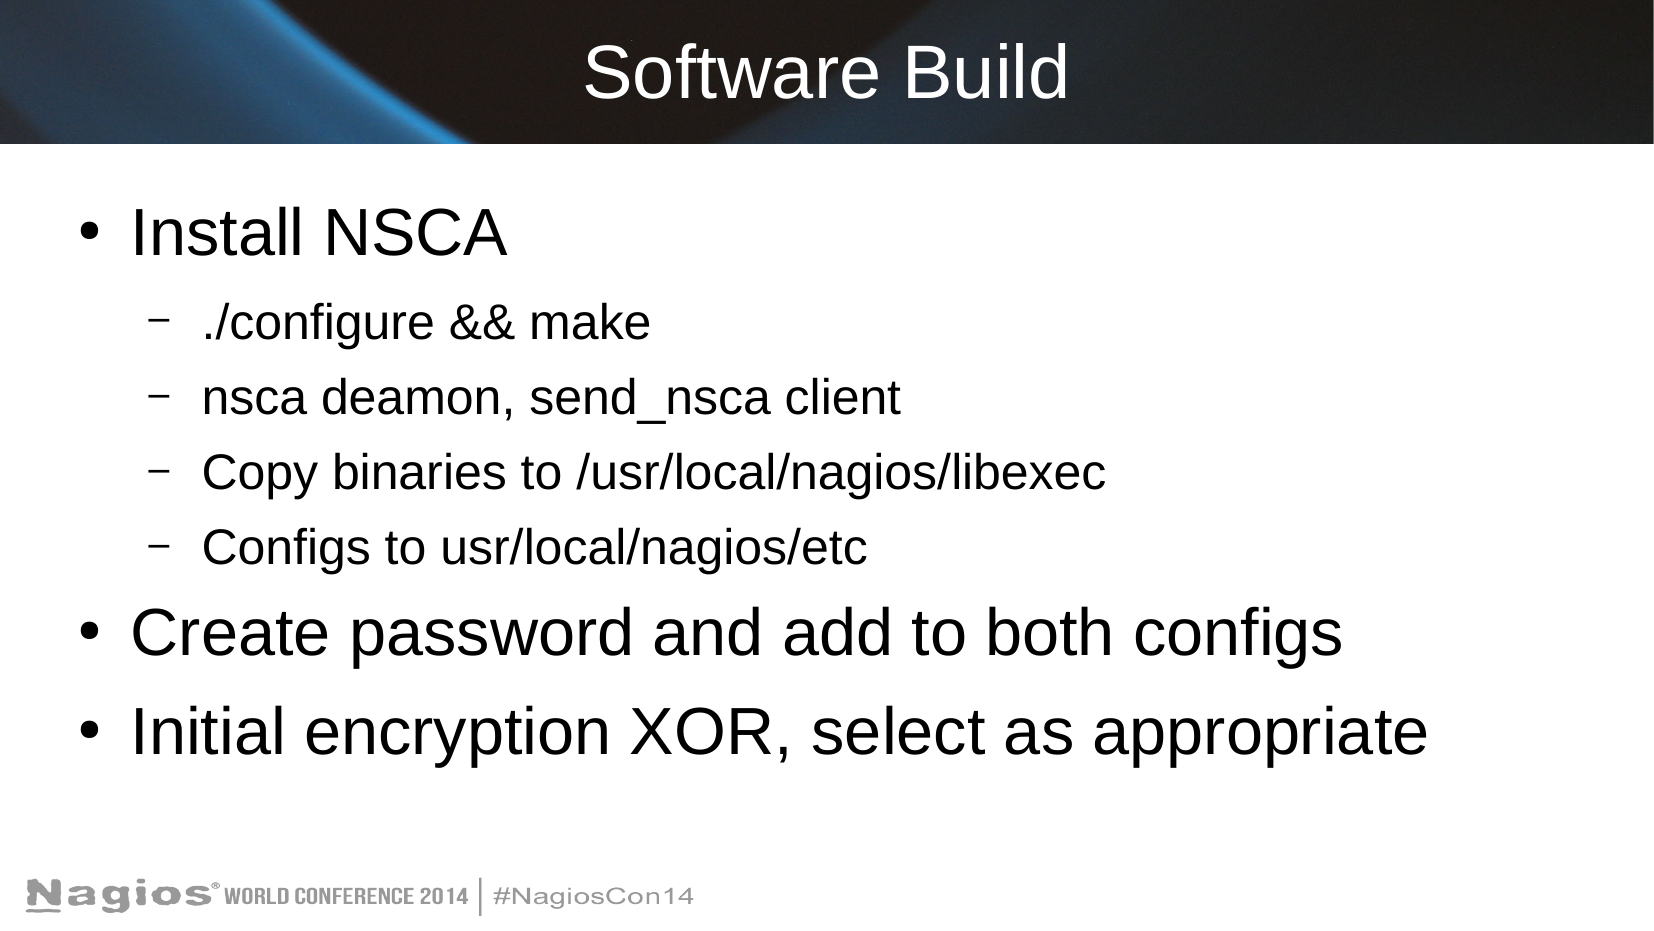

# Software Build
Install NSCA
./configure && make
nsca deamon, send_nsca client
Copy binaries to /usr/local/nagios/libexec
Configs to usr/local/nagios/etc
Create password and add to both configs
Initial encryption XOR, select as appropriate